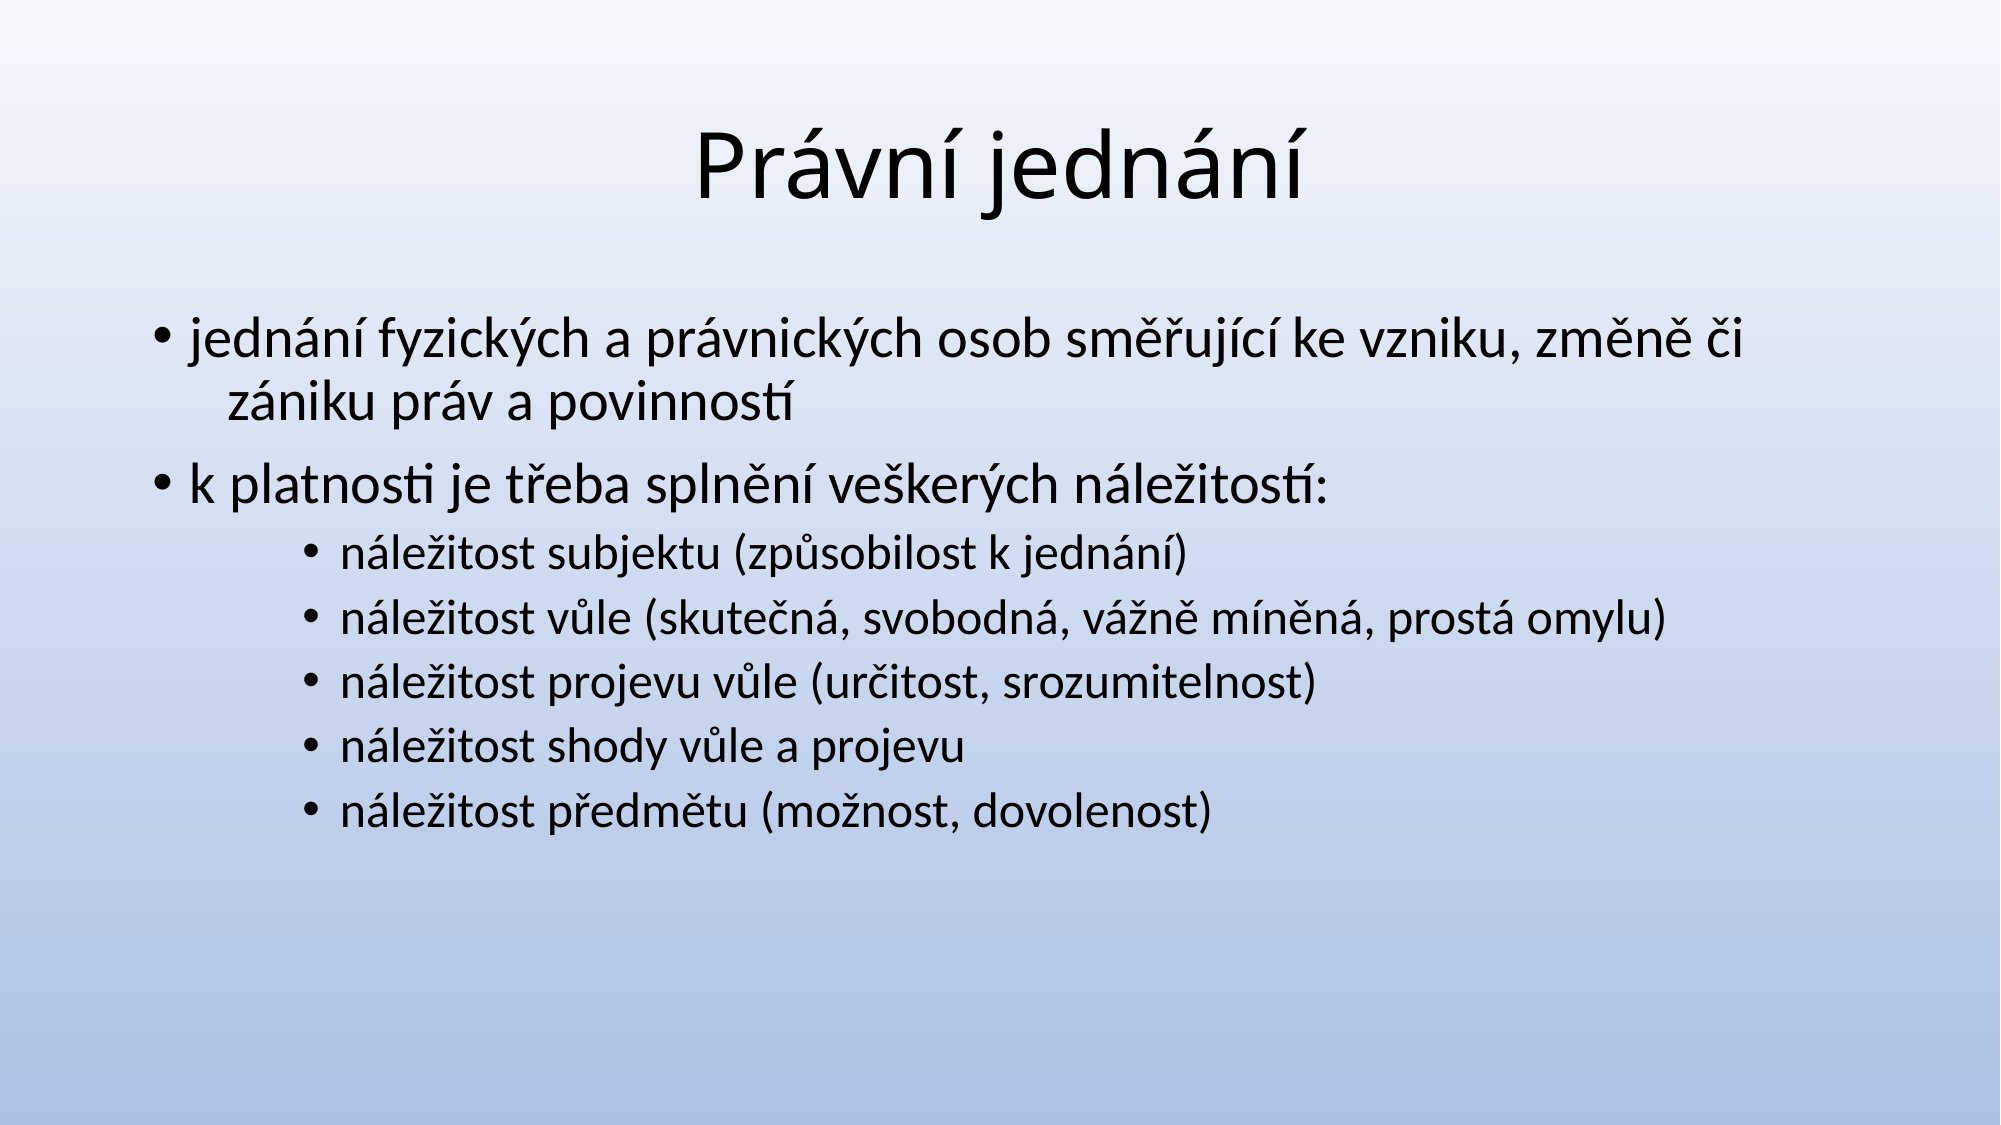

# Právní jednání
jednání fyzických a právnických osob směřující ke vzniku, změně či zániku práv a povinností
k platnosti je třeba splnění veškerých náležitostí:
náležitost subjektu (způsobilost k jednání)
náležitost vůle (skutečná, svobodná, vážně míněná, prostá omylu)
náležitost projevu vůle (určitost, srozumitelnost)
náležitost shody vůle a projevu
náležitost předmětu (možnost, dovolenost)